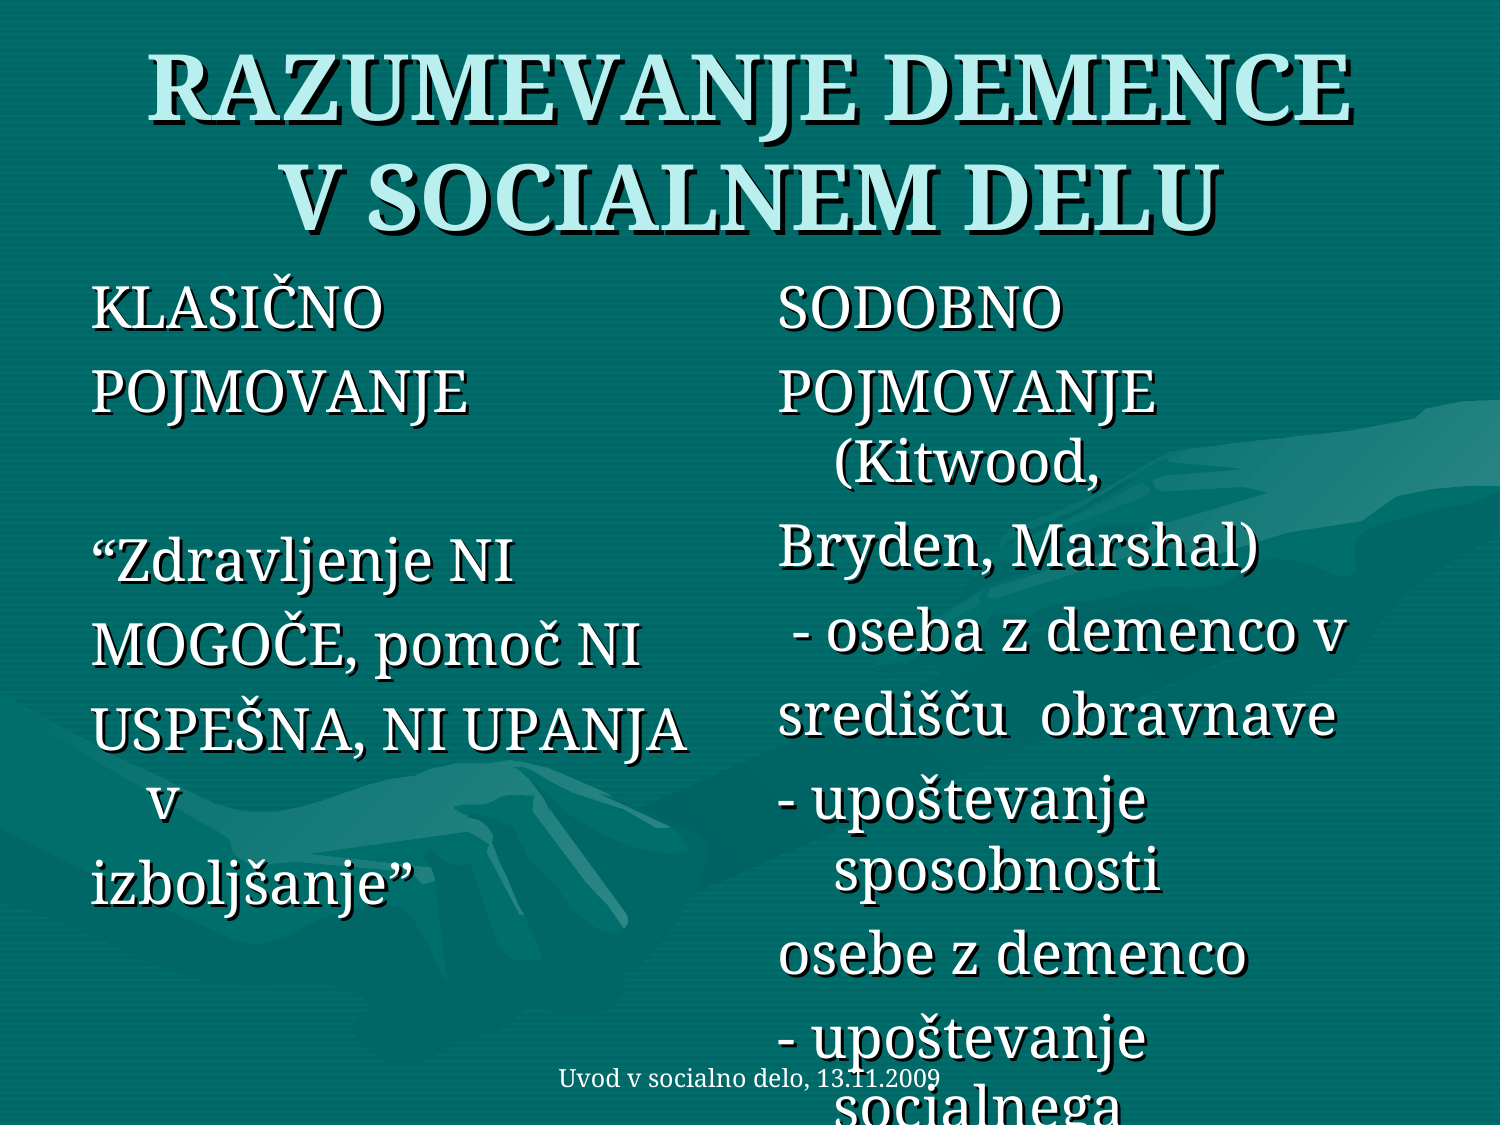

# RAZUMEVANJE DEMENCE V SOCIALNEM DELU
KLASIČNO
POJMOVANJE
“Zdravljenje NI
MOGOČE, pomoč NI
USPEŠNA, NI UPANJA v
izboljšanje”
SODOBNO
POJMOVANJE (Kitwood,
Bryden, Marshal)
 - oseba z demenco v
središču obravnave
- upoštevanje sposobnosti
osebe z demenco
- upoštevanje socialnega
okolja
Uvod v socialno delo, 13.11.2009